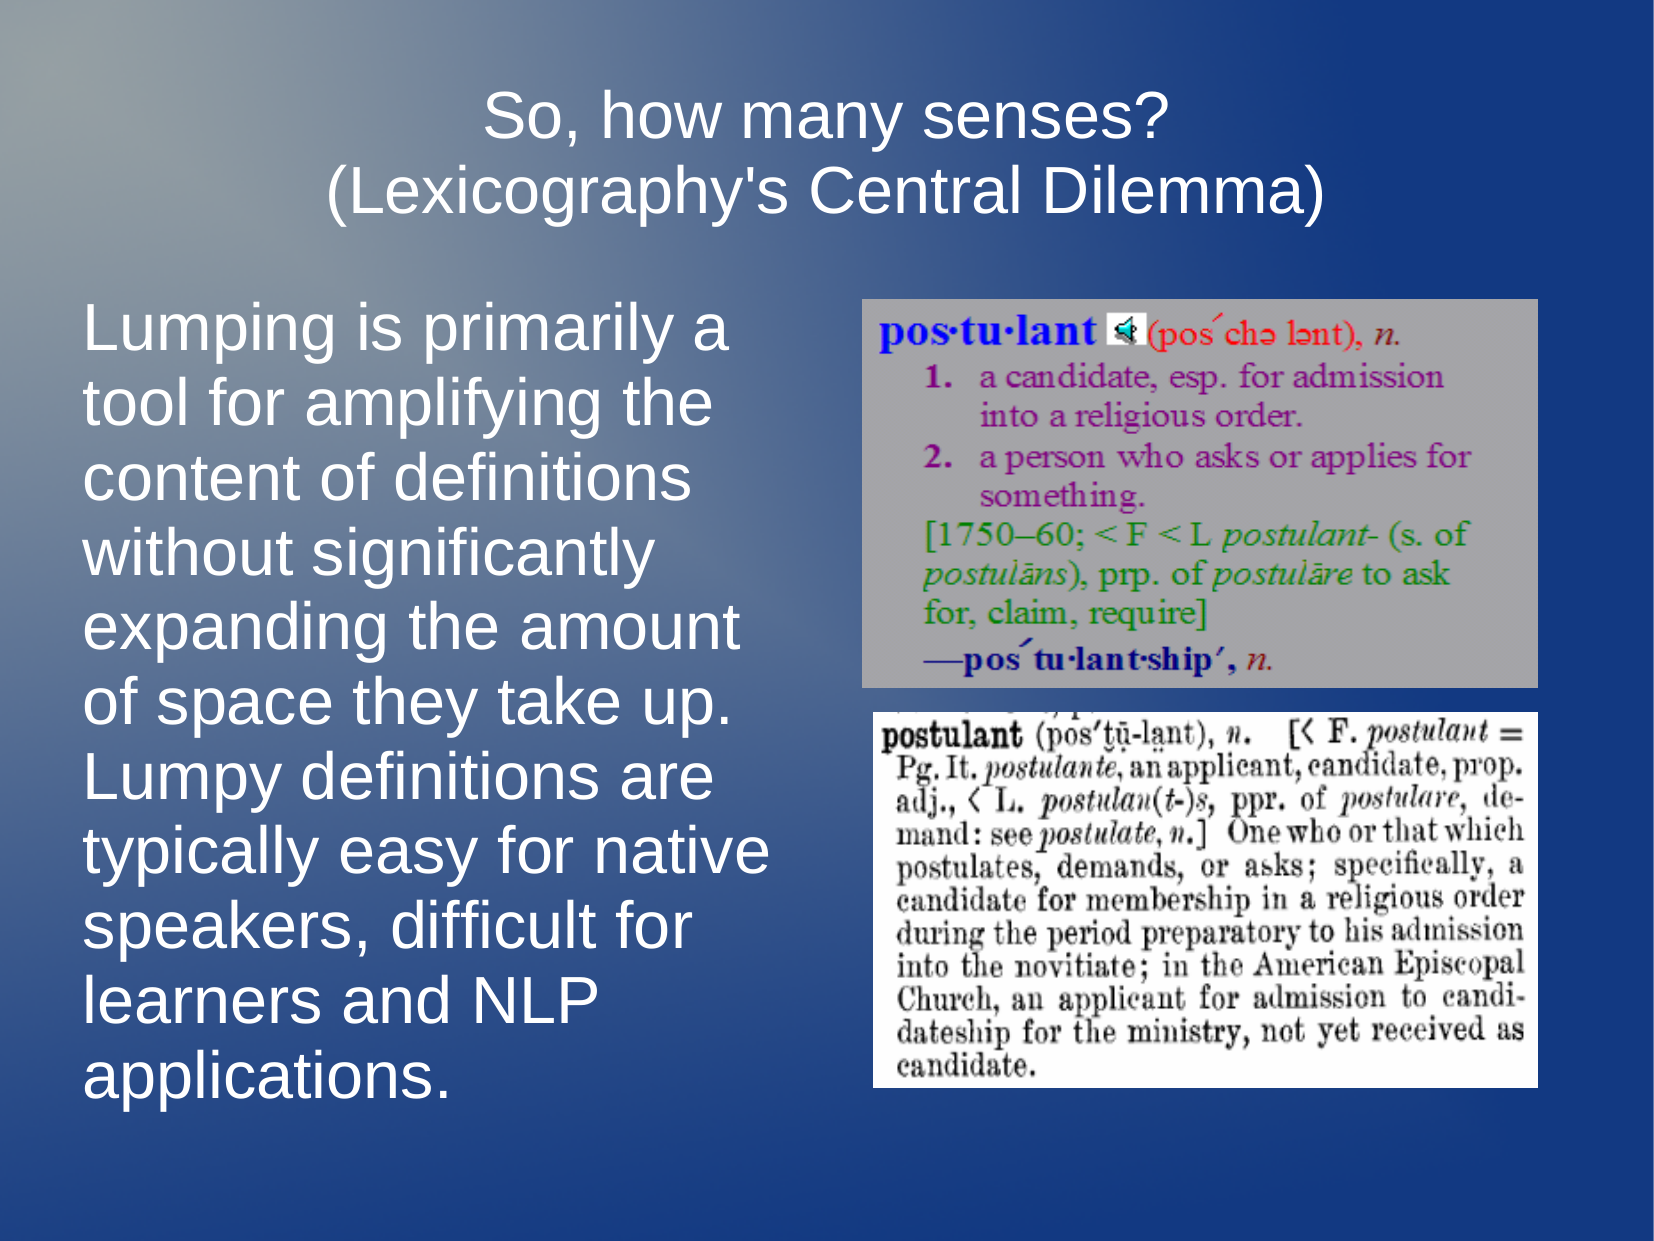

# So, how many senses? (Lexicography's Central Dilemma)
Lumping is primarily a tool for amplifying the content of definitions without significantly expanding the amount of space they take up. Lumpy definitions are typically easy for native speakers, difficult for learners and NLP applications.